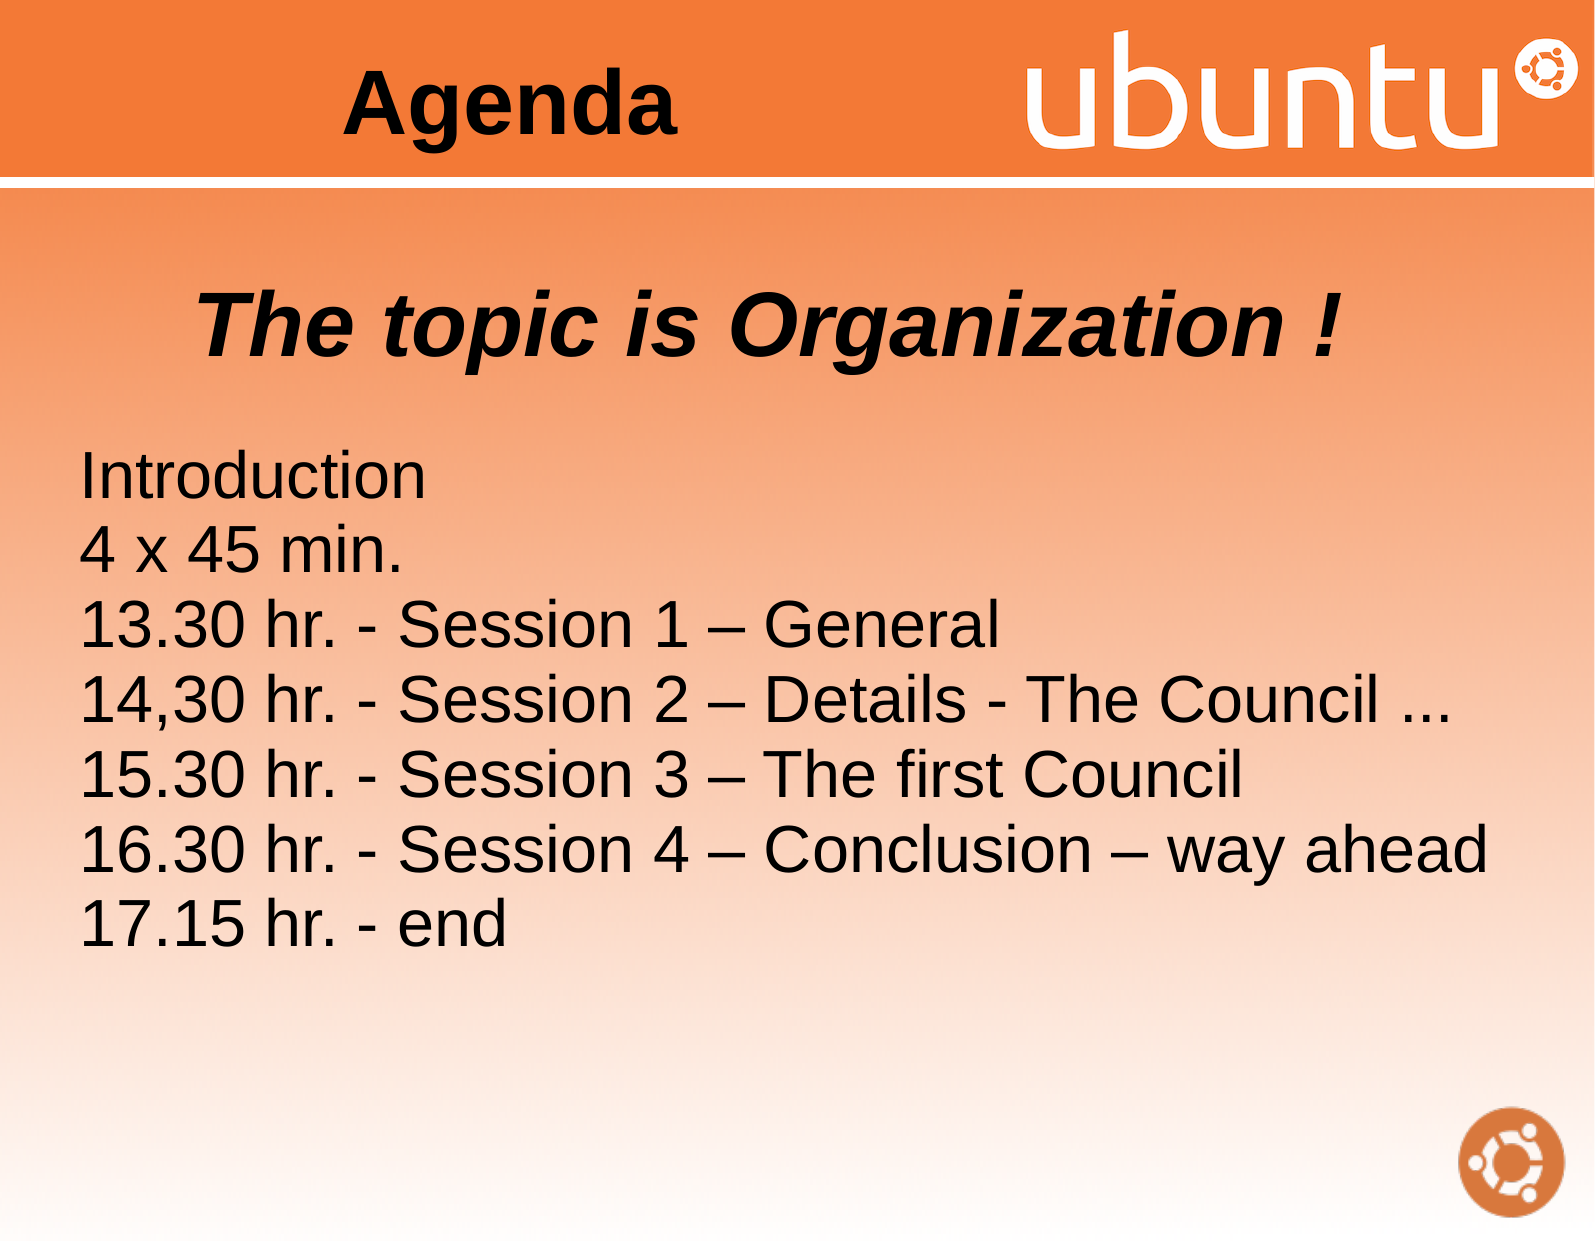

# Agenda
The topic is Organization !
Introduction
4 x 45 min.
13.30 hr. - Session 1 – General
14,30 hr. - Session 2 – Details - The Council ...
15.30 hr. - Session 3 – The first Council
16.30 hr. - Session 4 – Conclusion – way ahead
17.15 hr. - end